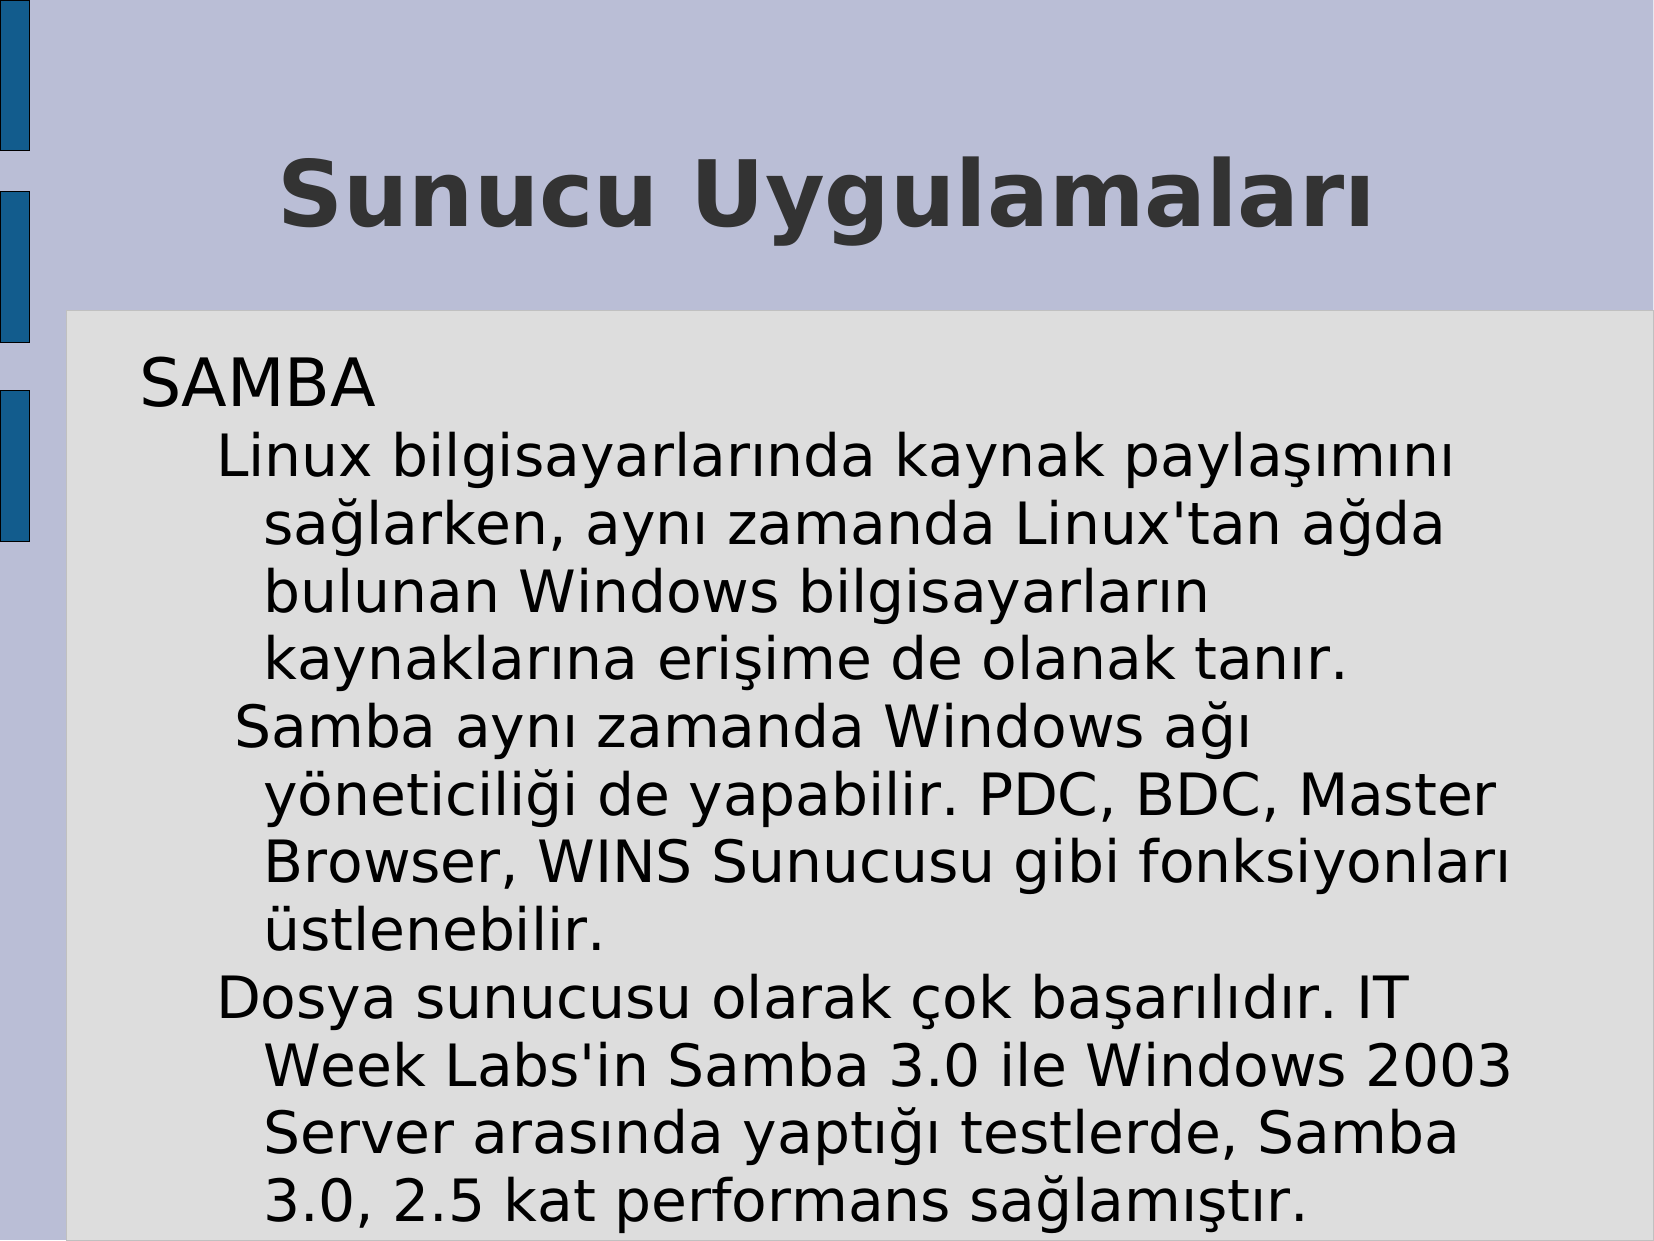

# Sunucu Uygulamaları
SAMBA
Linux bilgisayarlarında kaynak paylaşımını sağlarken, aynı zamanda Linux'tan ağda bulunan Windows bilgisayarların kaynaklarına erişime de olanak tanır.
 Samba aynı zamanda Windows ağı yöneticiliği de yapabilir. PDC, BDC, Master Browser, WINS Sunucusu gibi fonksiyonları üstlenebilir.
Dosya sunucusu olarak çok başarılıdır. IT Week Labs'in Samba 3.0 ile Windows 2003 Server arasında yaptığı testlerde, Samba 3.0, 2.5 kat performans sağlamıştır.